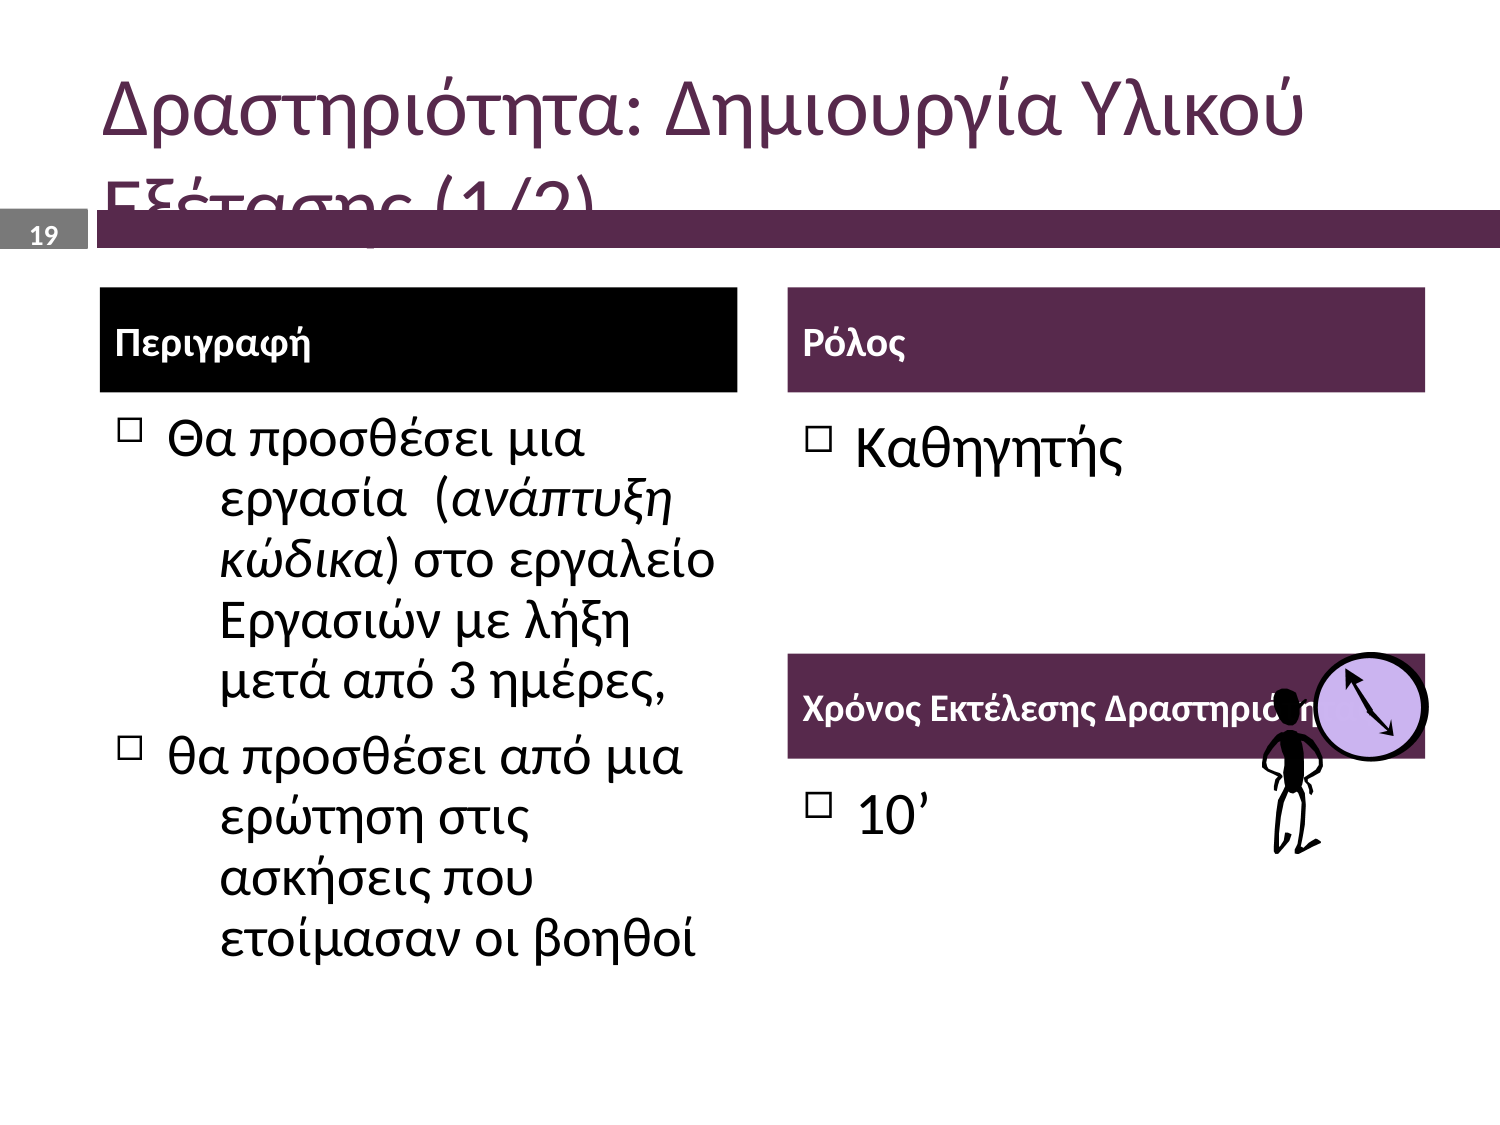

# Δραστηριότητα: Δημιουργία Υλικού Εξέτασης (1/2)
Περιγραφή
Ρόλος
Θα προσθέσει μια εργασία (ανάπτυξη κώδικα) στο εργαλείο Εργασιών με λήξη μετά από 3 ημέρες,
θα προσθέσει από μια ερώτηση στις ασκήσεις που ετοίμασαν οι βοηθοί
Καθηγητής
Χρόνος Εκτέλεσης Δραστηριότητας
10’